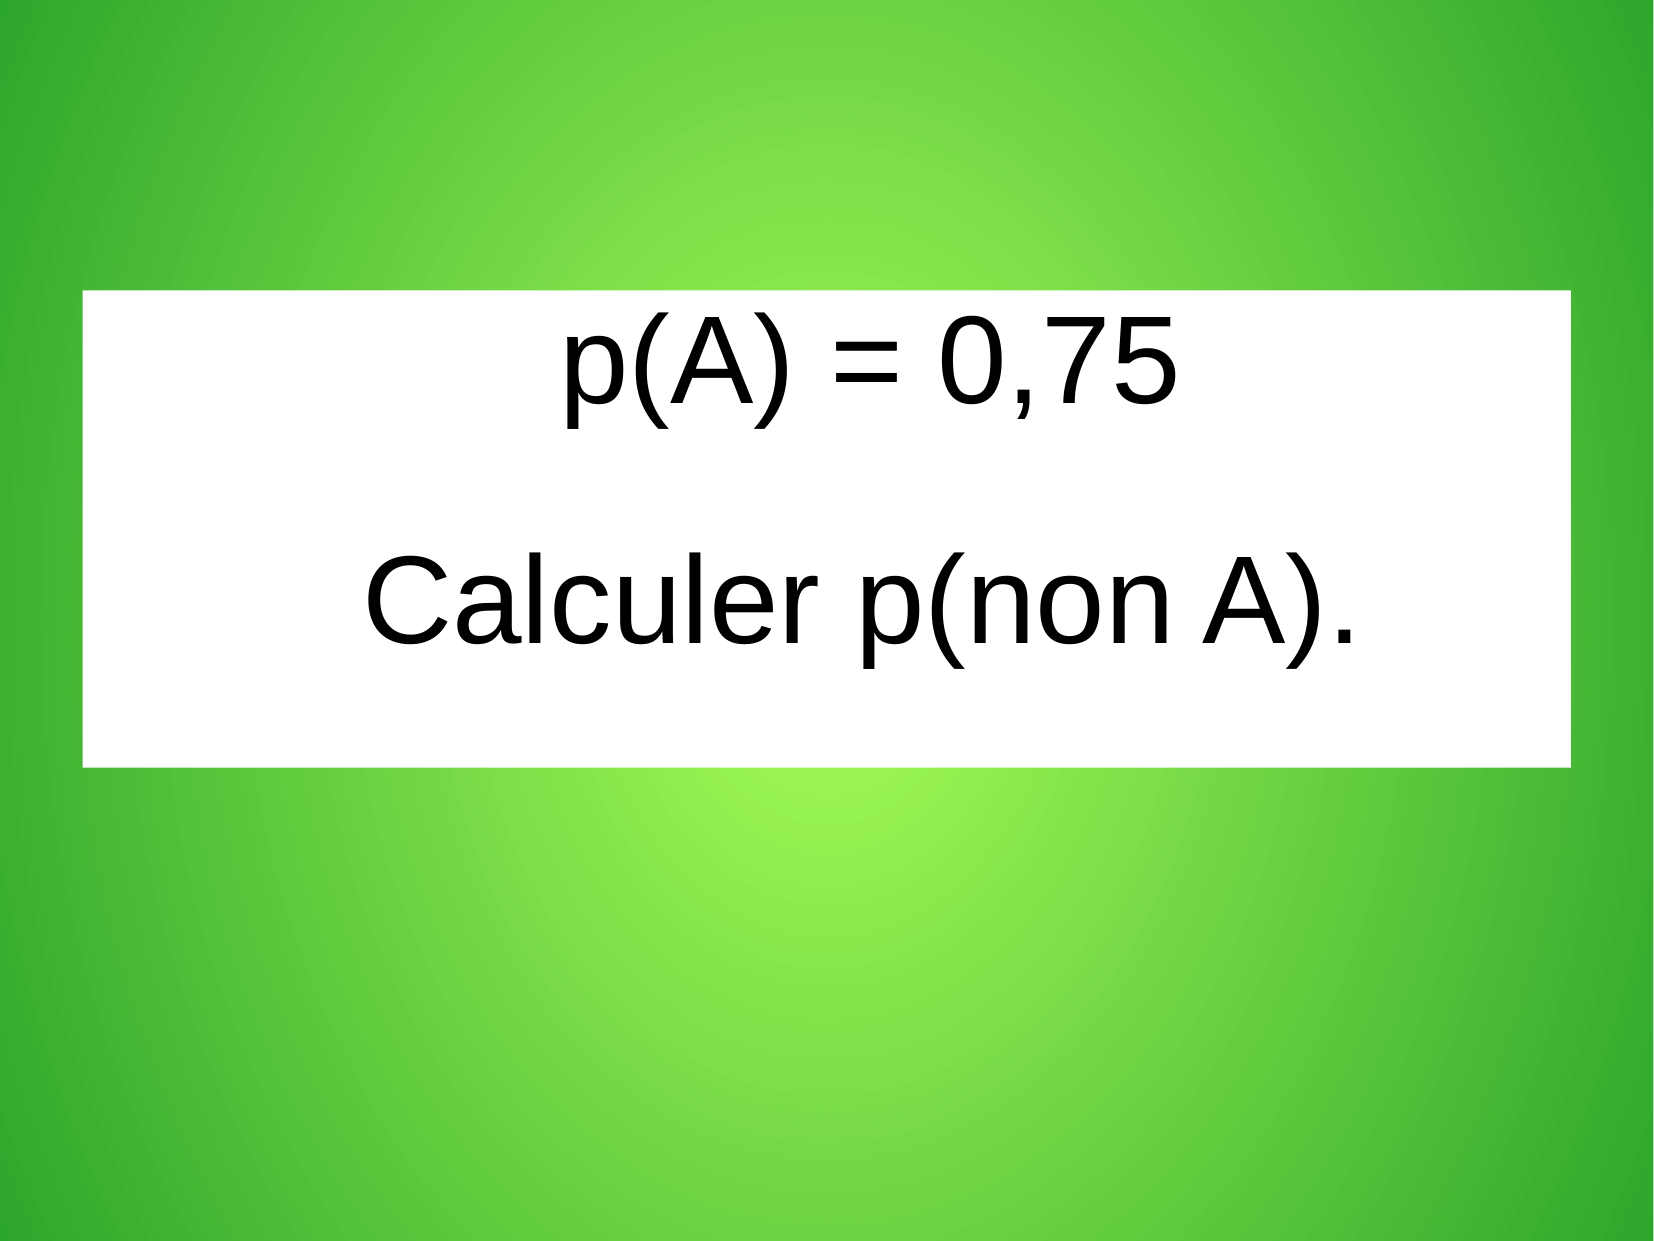

# p(A) = 0,75
Calculer p(non A).